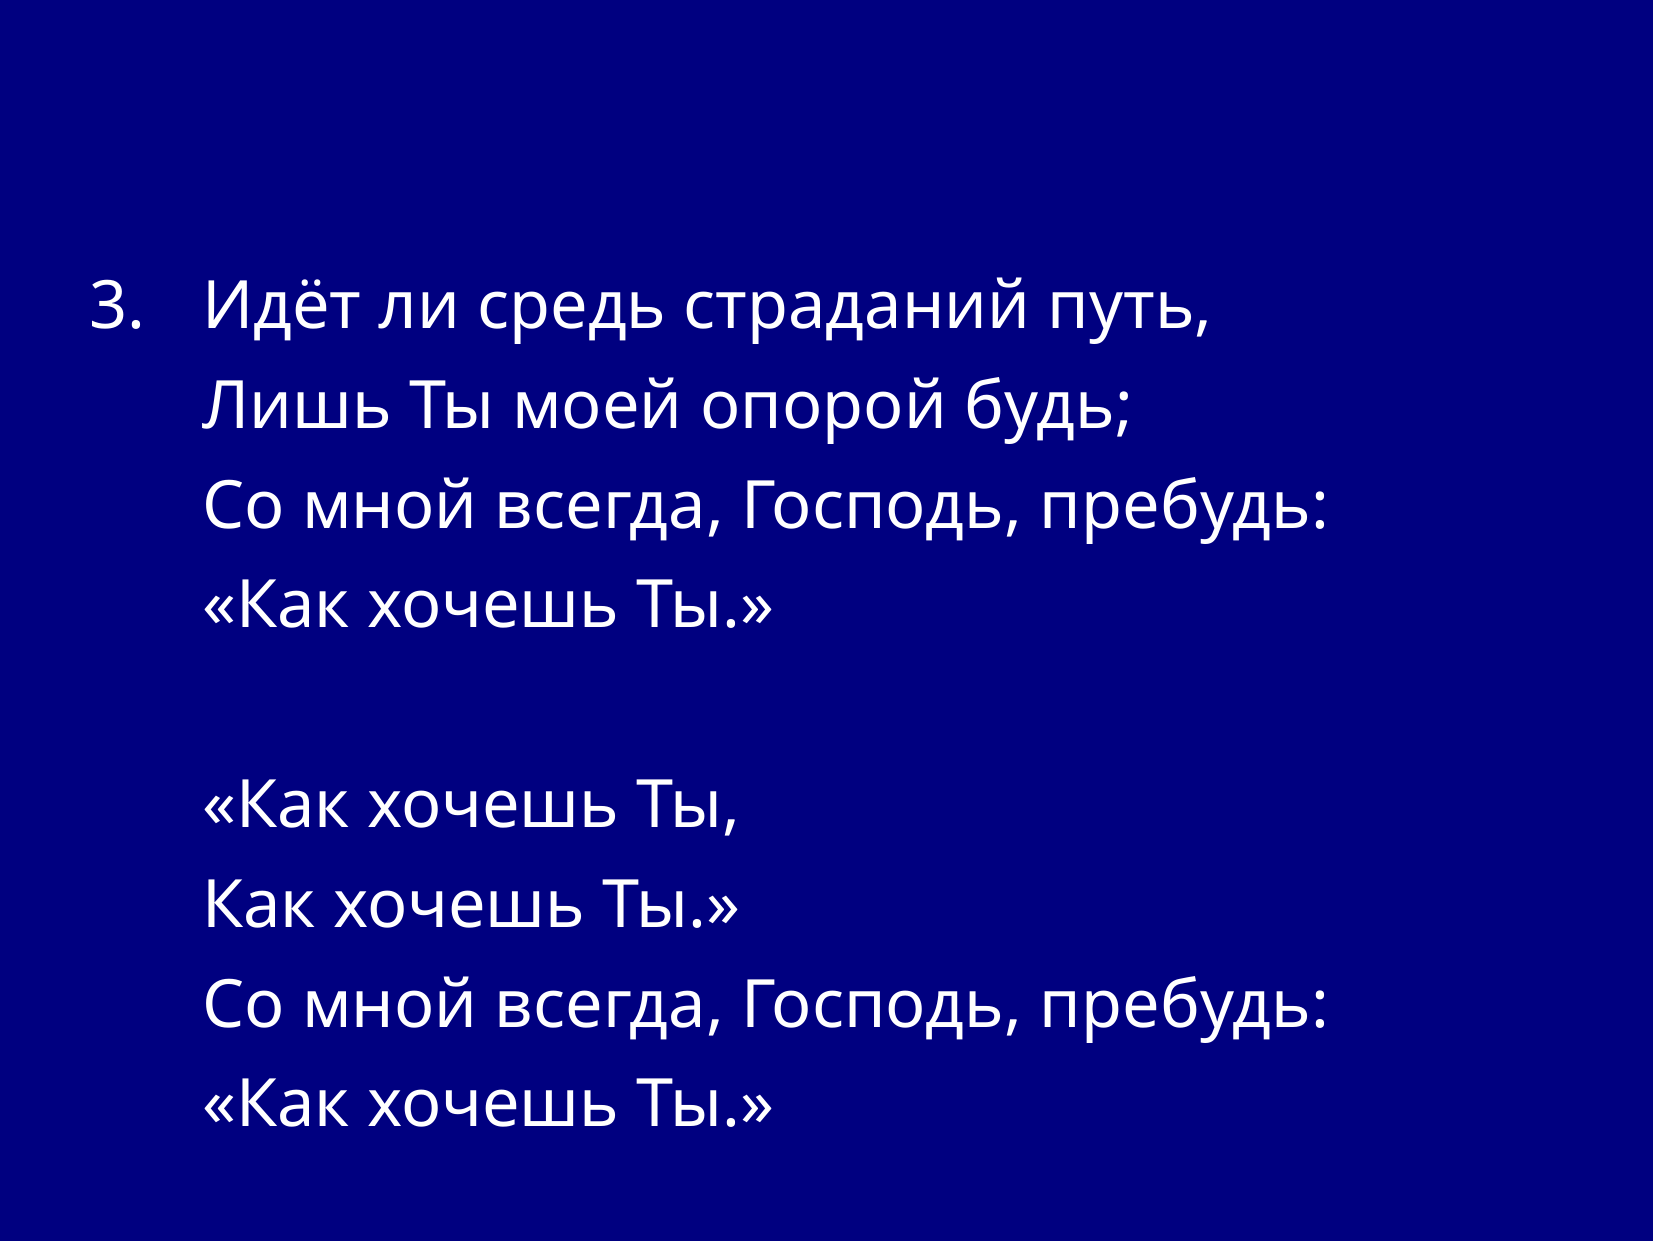

3.	Идёт ли средь страданий путь,
	Лишь Ты моей опорой будь;
	Со мной всегда, Господь, пребудь:
	«Как хочешь Ты.»
	«Как хочешь Ты,
	Как хочешь Ты.»
	Со мной всегда, Господь, пребудь:
	«Как хочешь Ты.»